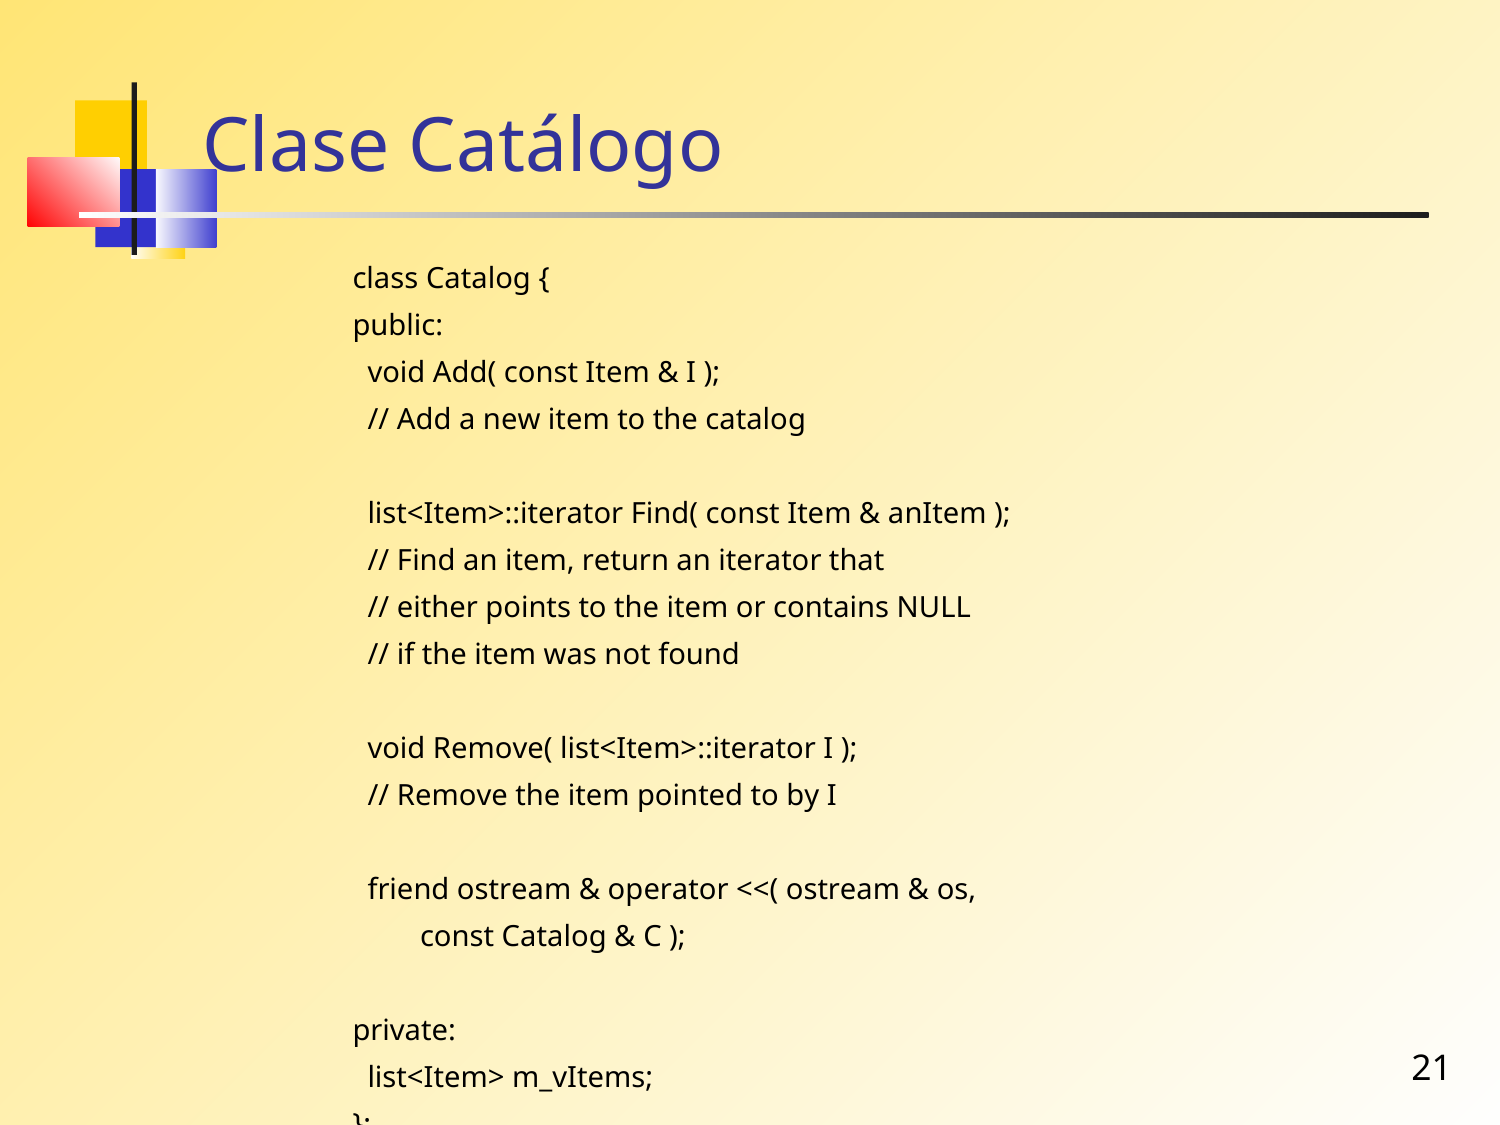

# Clase Catálogo
class Catalog {
public:
 void Add( const Item & I );
 // Add a new item to the catalog
 list<Item>::iterator Find( const Item & anItem );
 // Find an item, return an iterator that
 // either points to the item or contains NULL
 // if the item was not found
 void Remove( list<Item>::iterator I );
 // Remove the item pointed to by I
 friend ostream & operator <<( ostream & os,
 const Catalog & C );
private:
 list<Item> m_vItems;
};
21